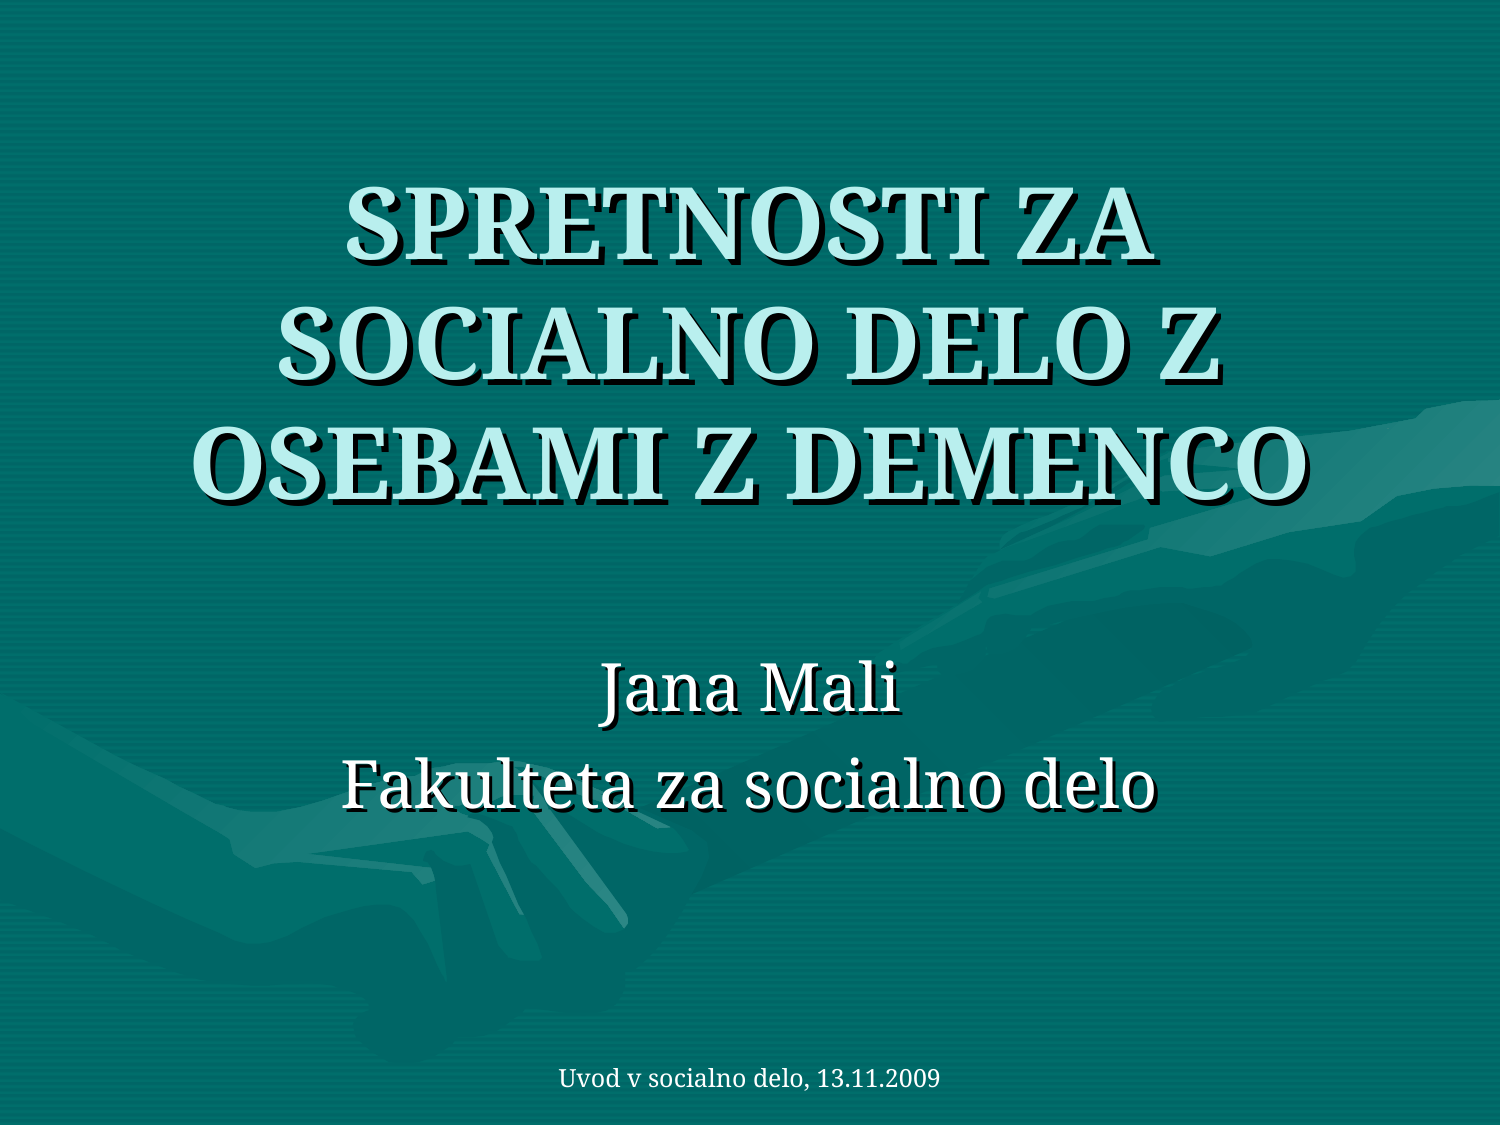

# SPRETNOSTI ZA SOCIALNO DELO Z OSEBAMI Z DEMENCO
Jana Mali
Fakulteta za socialno delo
Uvod v socialno delo, 13.11.2009